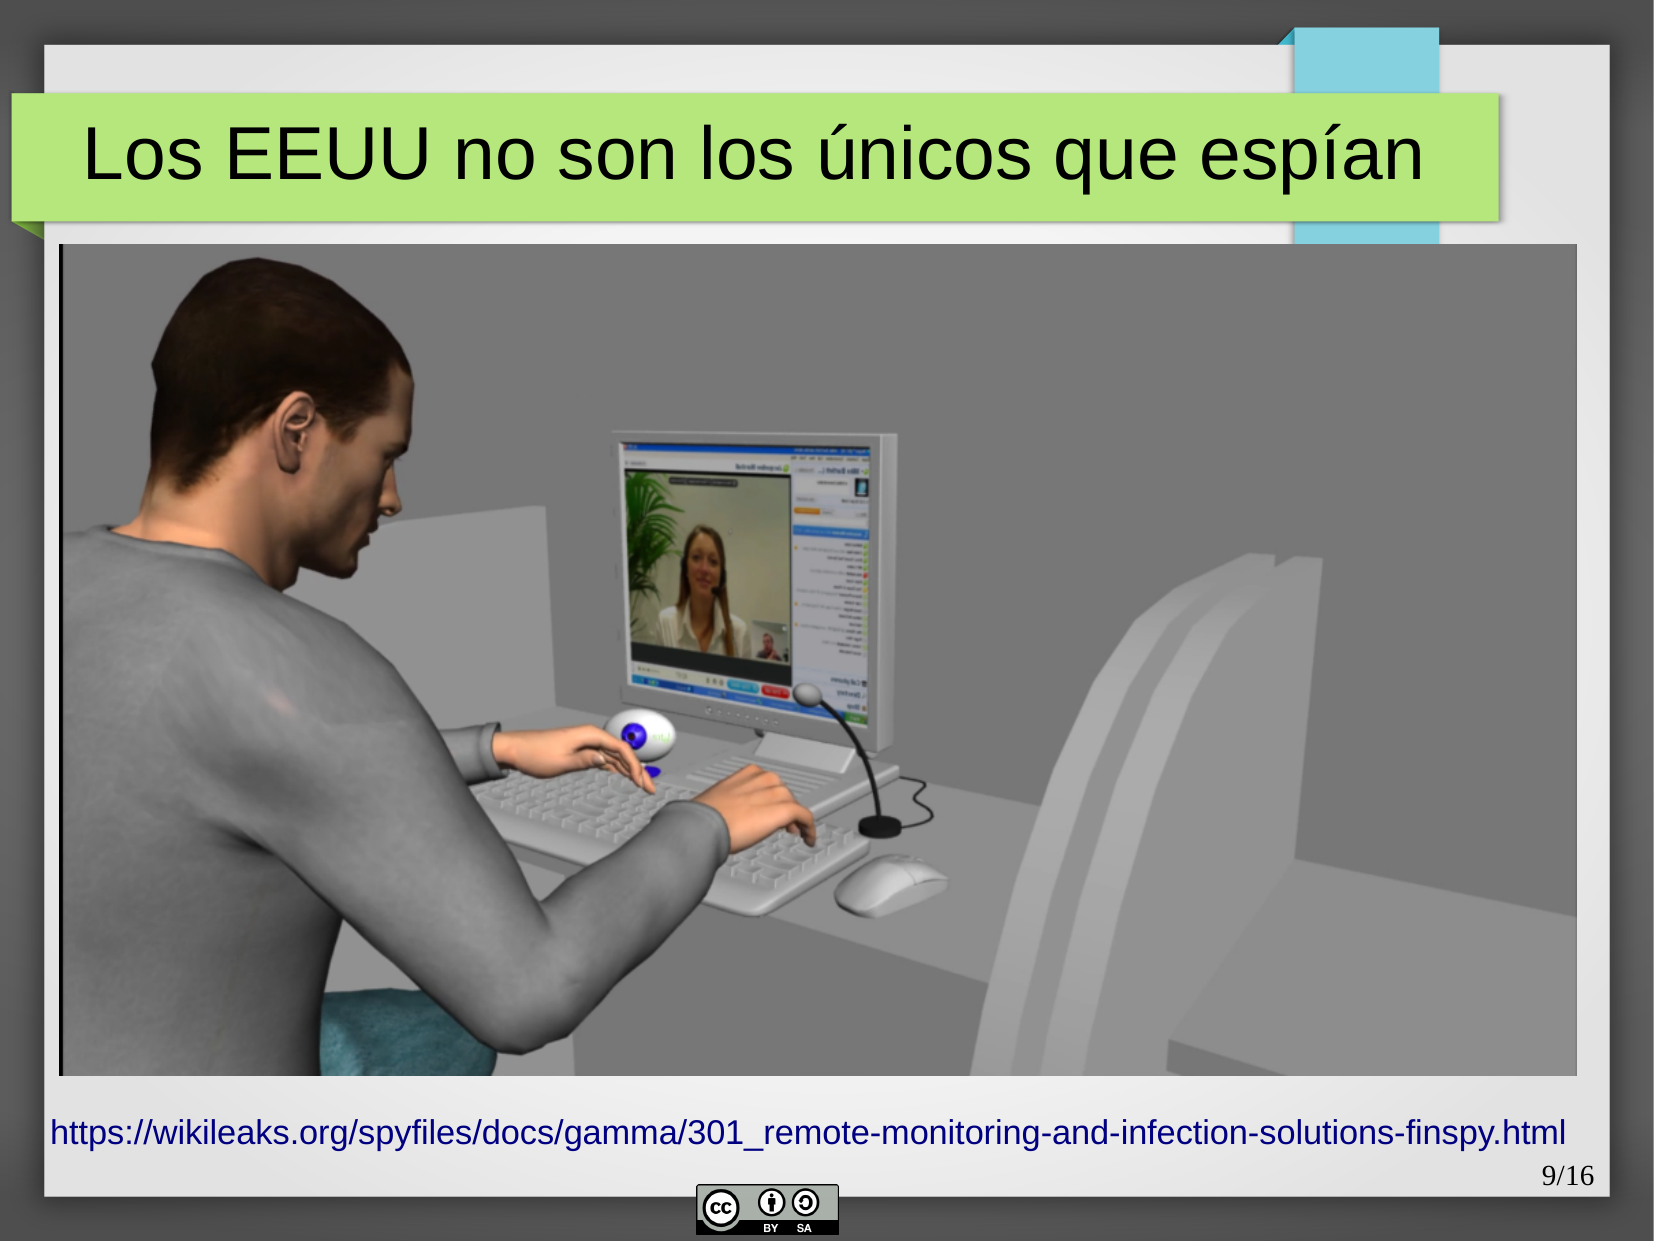

# Los EEUU no son los únicos que espían
https://wikileaks.org/spyfiles/docs/gamma/301_remote-monitoring-and-infection-solutions-finspy.html
9